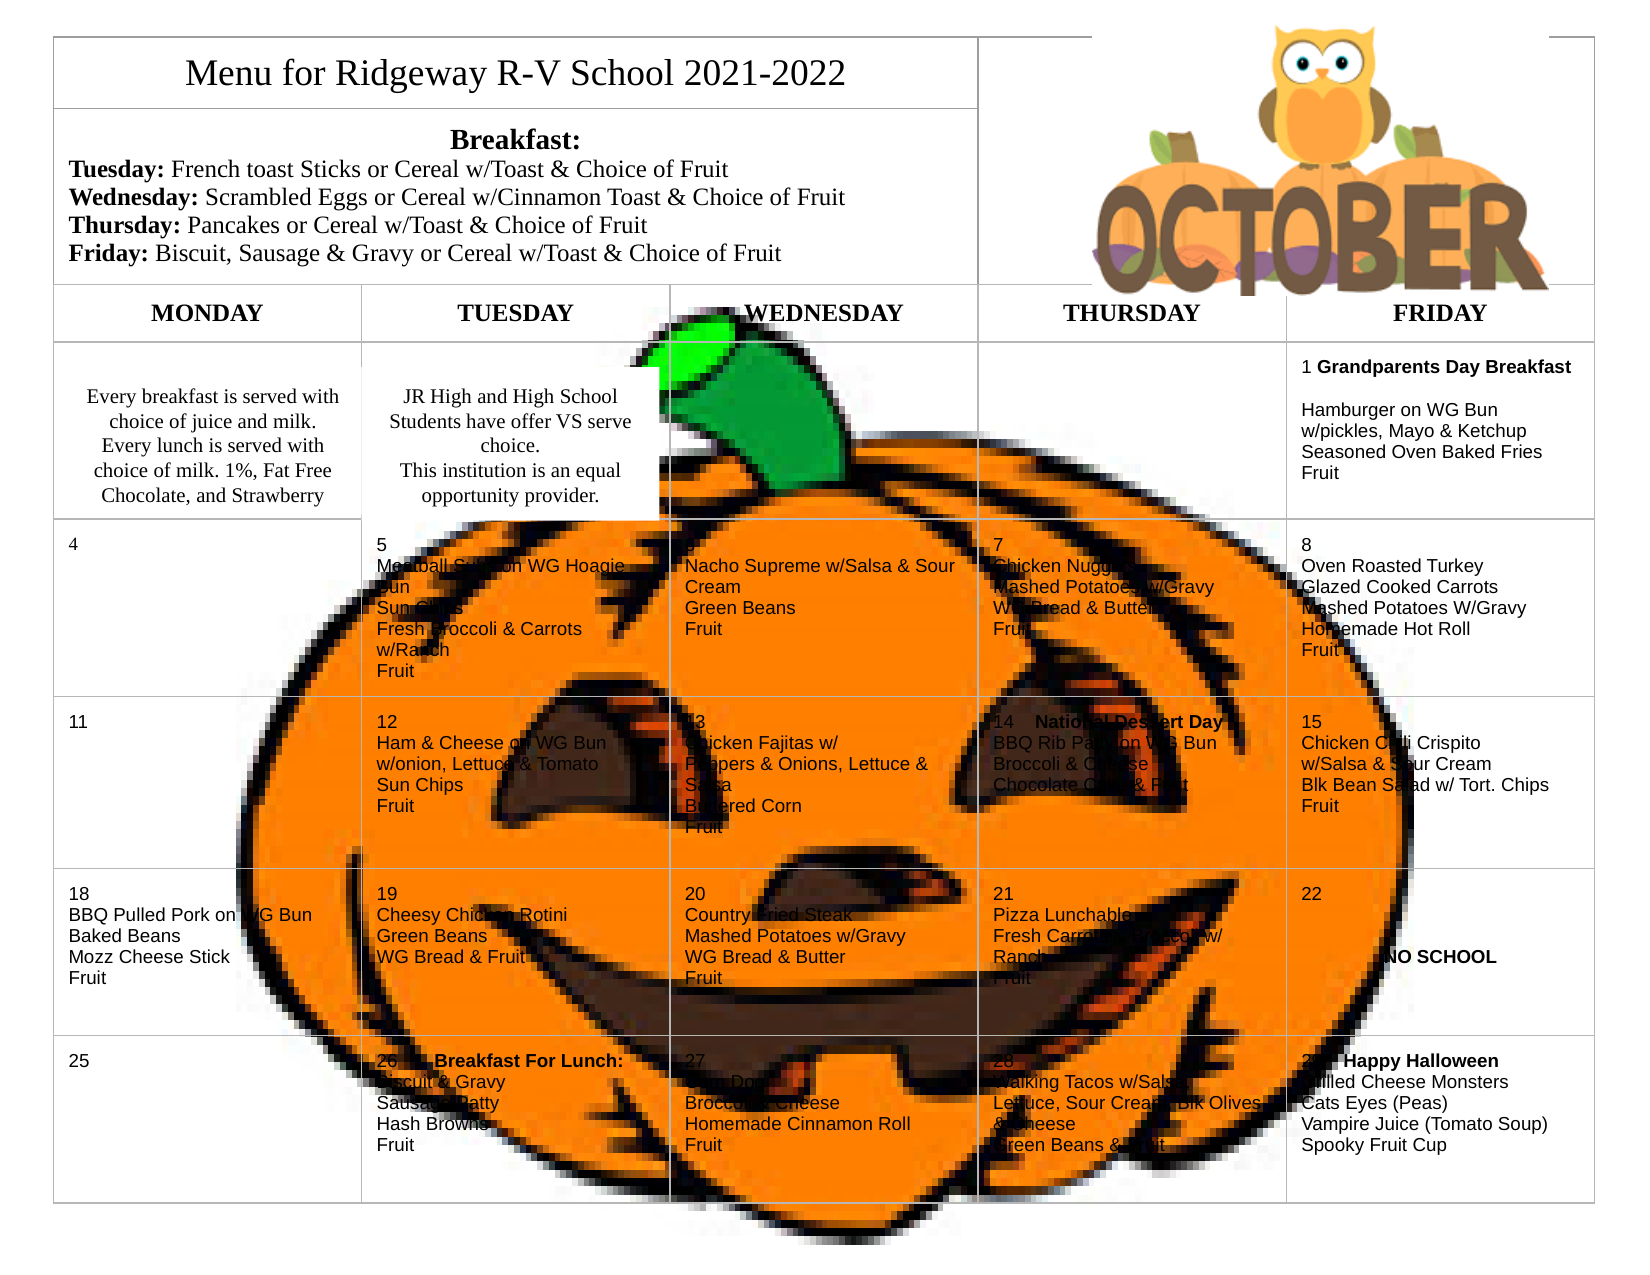

| Menu for Ridgeway R-V School 2021-2022 | | | | |
| --- | --- | --- | --- | --- |
| Breakfast: Tuesday: French toast Sticks or Cereal w/Toast & Choice of Fruit Wednesday: Scrambled Eggs or Cereal w/Cinnamon Toast & Choice of Fruit Thursday: Pancakes or Cereal w/Toast & Choice of Fruit Friday: Biscuit, Sausage & Gravy or Cereal w/Toast & Choice of Fruit | | | | |
| MONDAY | TUESDAY | WEDNESDAY | THURSDAY | FRIDAY |
| | | | | 1 Grandparents Day Breakfast Hamburger on WG Bun w/pickles, Mayo & Ketchup Seasoned Oven Baked Fries Fruit |
| 4 | 5 Meatball Subs on WG Hoagie Bun Sun Chips Fresh Broccoli & Carrots w/Ranch Fruit | 6 Nacho Supreme w/Salsa & Sour Cream Green Beans Fruit | 7 Chicken Nuggets Mashed Potatoes w/Gravy WG Bread & Butter Fruit | 8 Oven Roasted Turkey Glazed Cooked Carrots Mashed Potatoes W/Gravy Homemade Hot Roll Fruit |
| 11 | 12 Ham & Cheese on WG Bun w/onion, Lettuce & Tomato Sun Chips Fruit | 13 Chicken Fajitas w/ Peppers & Onions, Lettuce & Salsa Buttered Corn Fruit | 14 National Dessert Day BBQ Rib Patty on WG Bun Broccoli & Cheese Chocolate Cake & Fruit | 15 Chicken Chili Crispito w/Salsa & Sour Cream Blk Bean Salad w/ Tort. Chips Fruit |
| 18 BBQ Pulled Pork on WG Bun Baked Beans Mozz Cheese Stick Fruit | 19 Cheesy Chicken Rotini Green Beans WG Bread & Fruit | 20 Country Fried Steak Mashed Potatoes w/Gravy WG Bread & Butter Fruit | 21 Pizza Lunchable Fresh Carrots & Broccoli w/ Ranch Fruit | 22 NO SCHOOL |
| 25 | 26 Breakfast For Lunch: Biscuit & Gravy Sausage Patty Hash Browns Fruit | 27 Corn Dog Broccoli & Cheese Homemade Cinnamon Roll Fruit | 28 Walking Tacos w/Salsa, Lettuce, Sour Cream, Blk Olives & Cheese Green Beans & Fruit | 29 Happy Halloween Grilled Cheese Monsters Cats Eyes (Peas) Vampire Juice (Tomato Soup) Spooky Fruit Cup |
Every breakfast is served with choice of juice and milk.
Every lunch is served with choice of milk. 1%, Fat Free Chocolate, and Strawberry
JR High and High School Students have offer VS serve choice.
This institution is an equal opportunity provider.